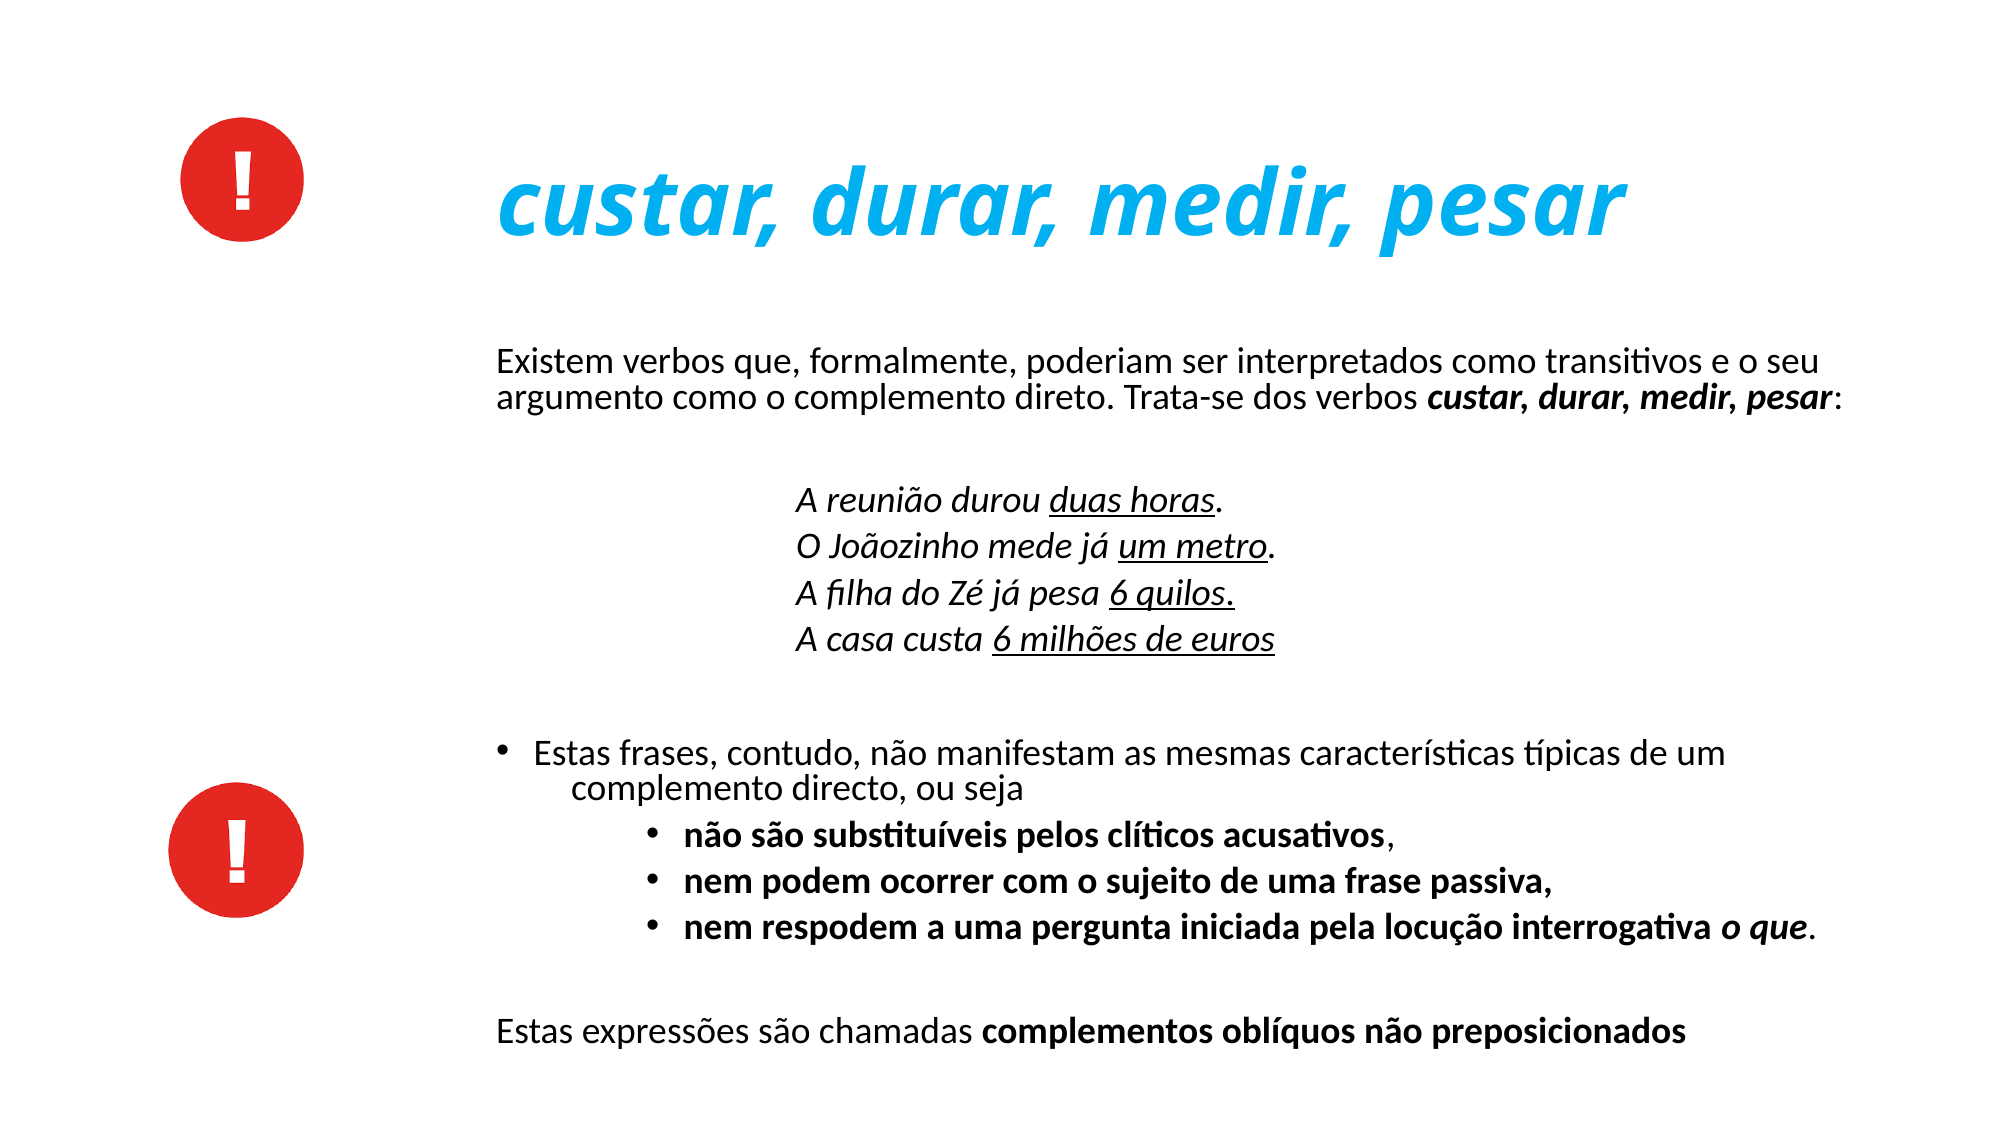

# custar, durar, medir, pesar
Existem verbos que, formalmente, poderiam ser interpretados como transitivos e o seu argumento como o complemento direto. Trata-se dos verbos custar, durar, medir, pesar:
A reunião durou duas horas.
O Joãozinho mede já um metro.
A filha do Zé já pesa 6 quilos.
A casa custa 6 milhões de euros
Estas frases, contudo, não manifestam as mesmas características típicas de um complemento directo, ou seja
não são substituíveis pelos clíticos acusativos,
nem podem ocorrer com o sujeito de uma frase passiva,
nem respodem a uma pergunta iniciada pela locução interrogativa o que.
Estas expressões são chamadas complementos oblíquos não preposicionados